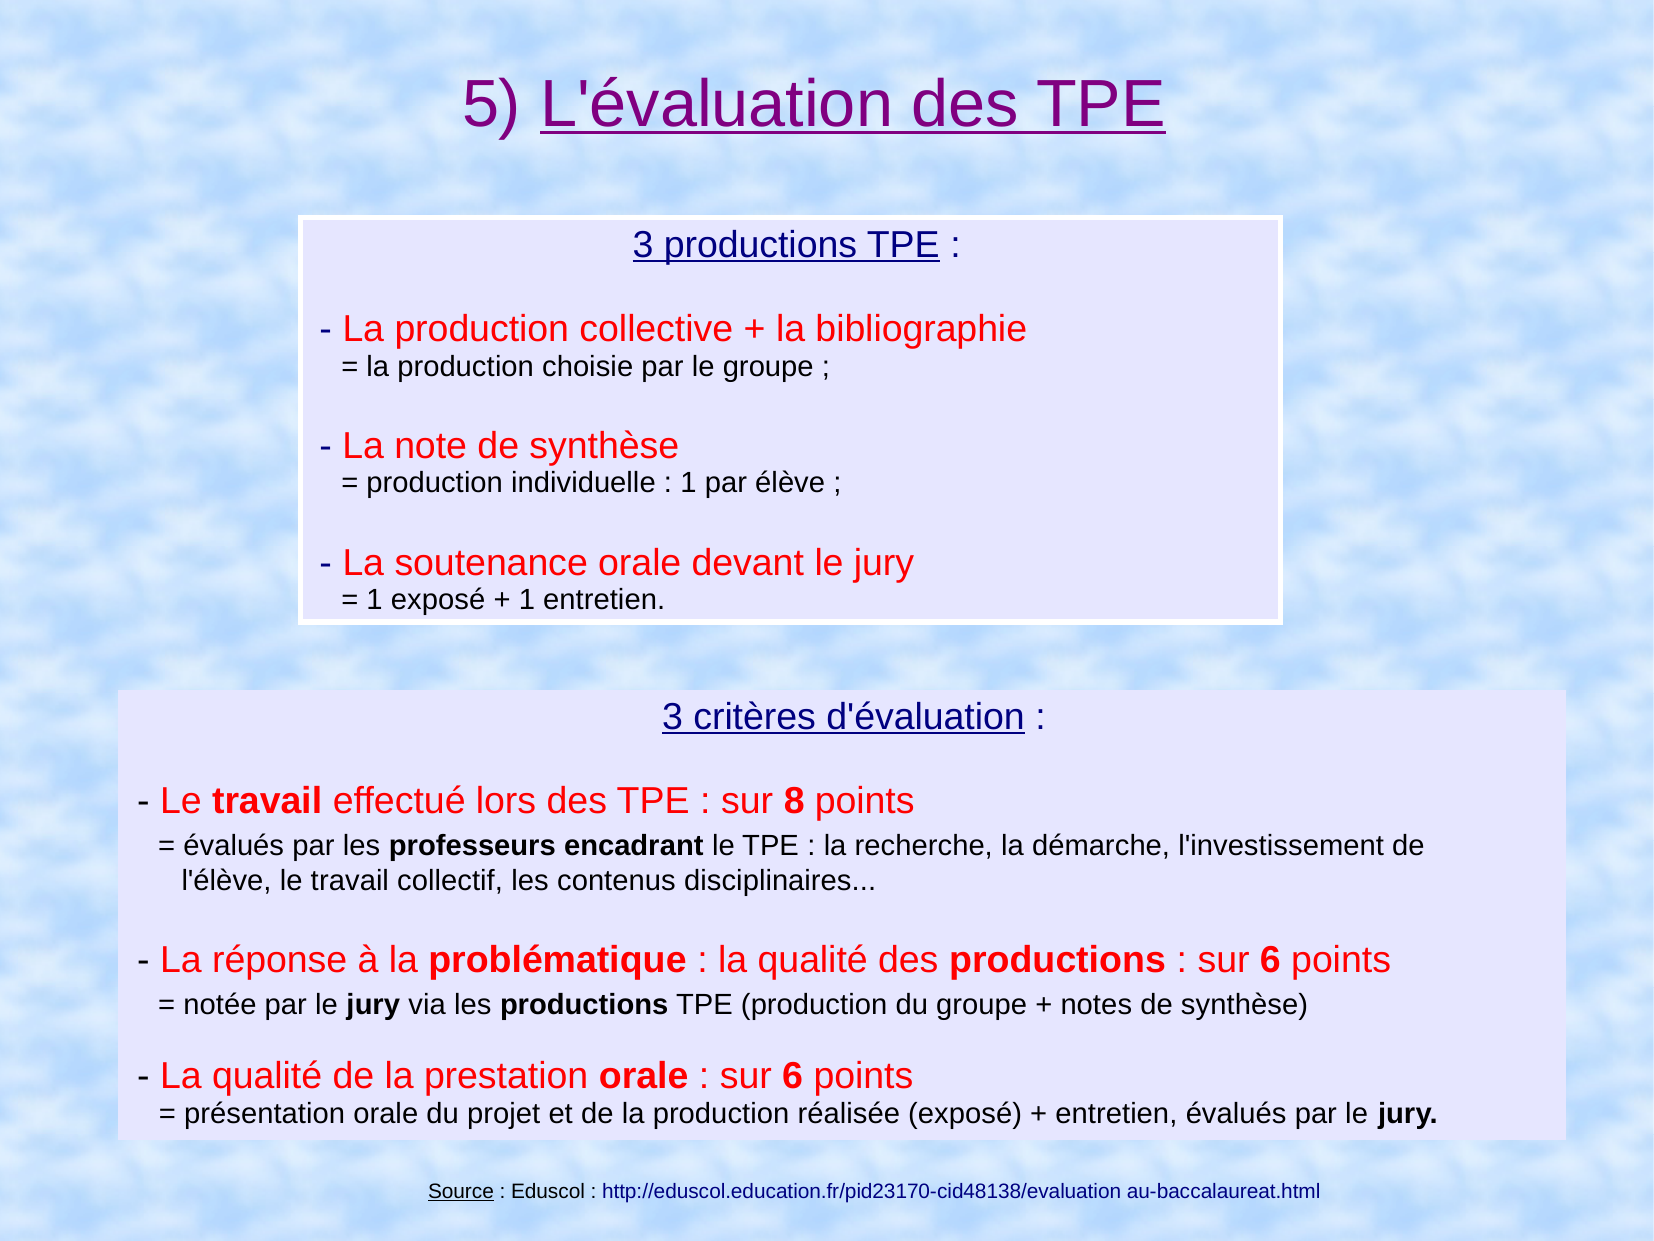

5) L'évaluation des TPE
| 3 productions TPE : - La production collective + la bibliographie = la production choisie par le groupe ; - La note de synthèse = production individuelle : 1 par élève ; - La soutenance orale devant le jury = 1 exposé + 1 entretien. |
| --- |
| 3 critères d'évaluation : - Le travail effectué lors des TPE : sur 8 points = évalués par les professeurs encadrant le TPE : la recherche, la démarche, l'investissement de l'élève, le travail collectif, les contenus disciplinaires... - La réponse à la problématique : la qualité des productions : sur 6 points = notée par le jury via les productions TPE (production du groupe + notes de synthèse) - La qualité de la prestation orale : sur 6 points = présentation orale du projet et de la production réalisée (exposé) + entretien, évalués par le jury. |
| --- |
Source : Eduscol : http://eduscol.education.fr/pid23170-cid48138/evaluation au-baccalaureat.html